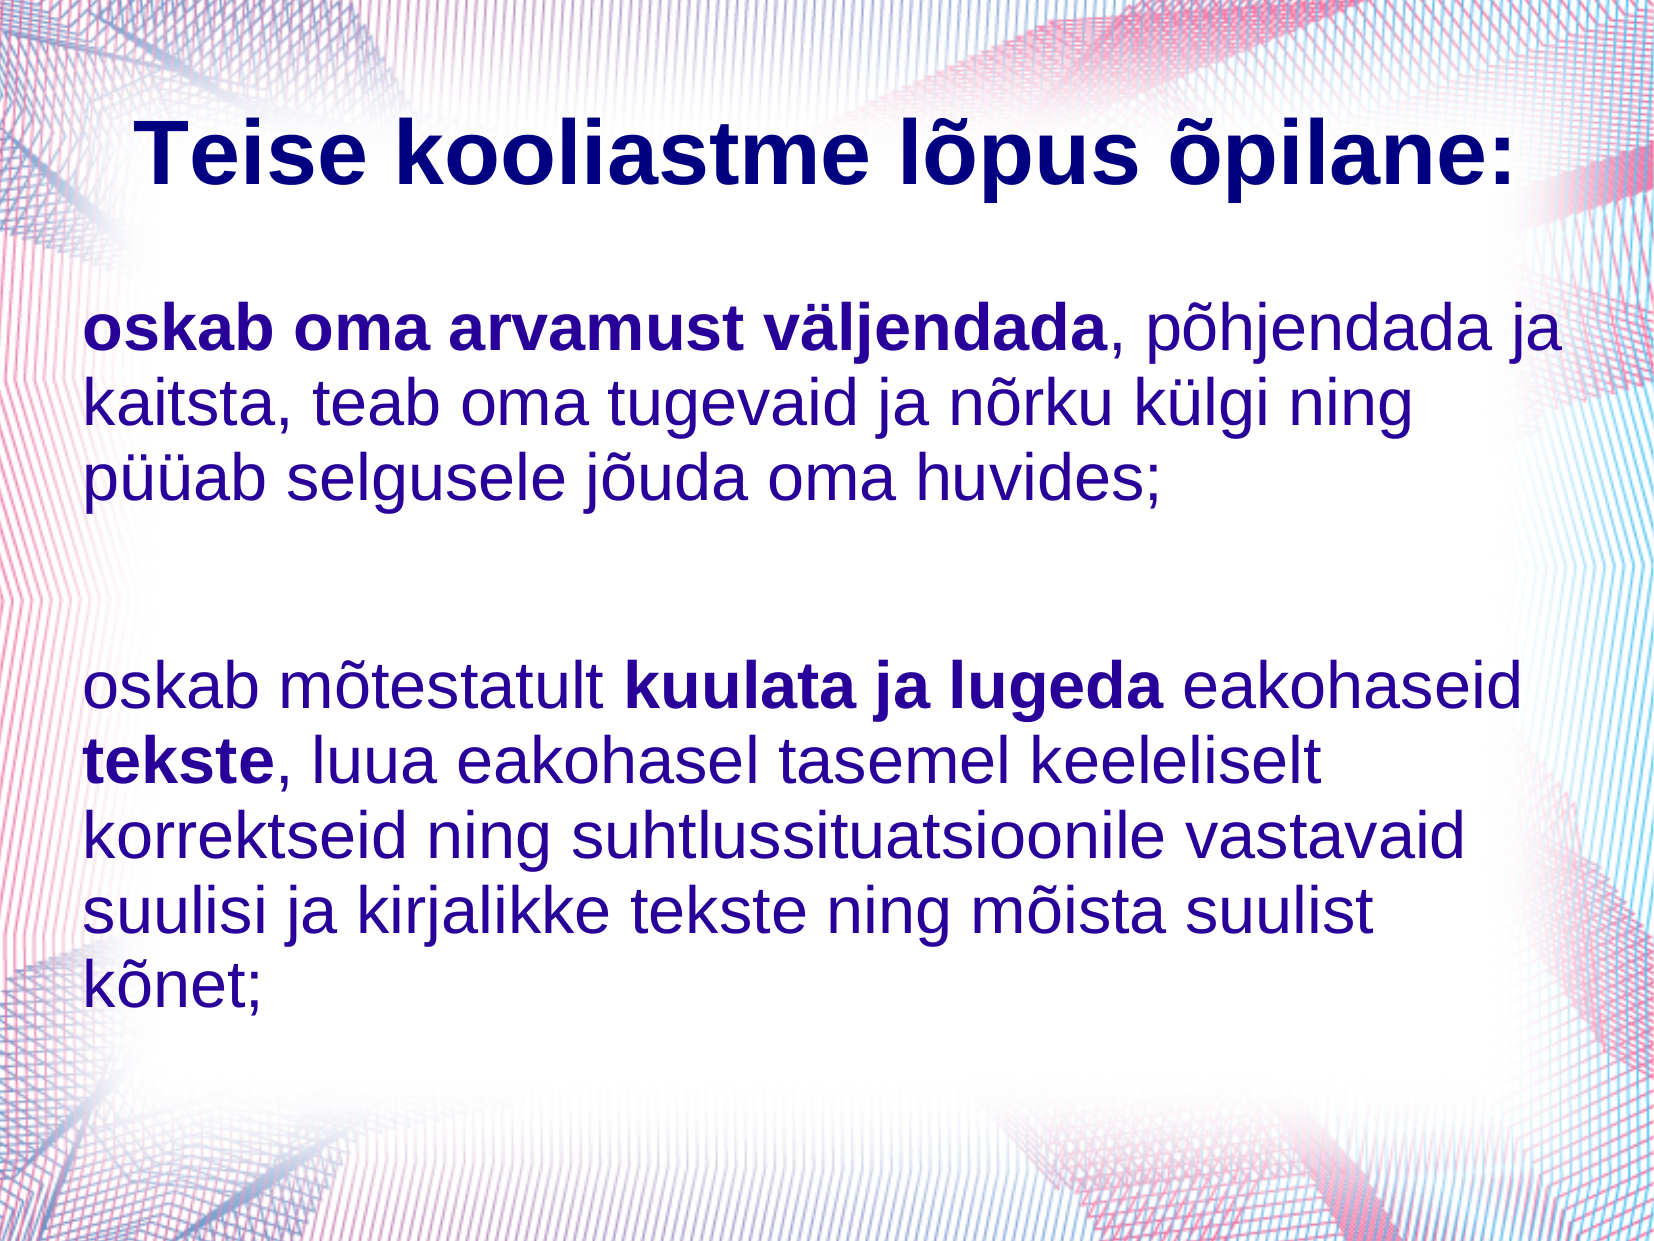

# Teise kooliastme lõpus õpilane:
oskab oma arvamust väljendada, põhjendada ja kaitsta, teab oma tugevaid ja nõrku külgi ning püüab selgusele jõuda oma huvides;
oskab mõtestatult kuulata ja lugeda eakohaseid tekste, luua eakohasel tasemel keeleliselt korrektseid ning suhtlussituatsioonile vastavaid suulisi ja kirjalikke tekste ning mõista suulist kõnet;